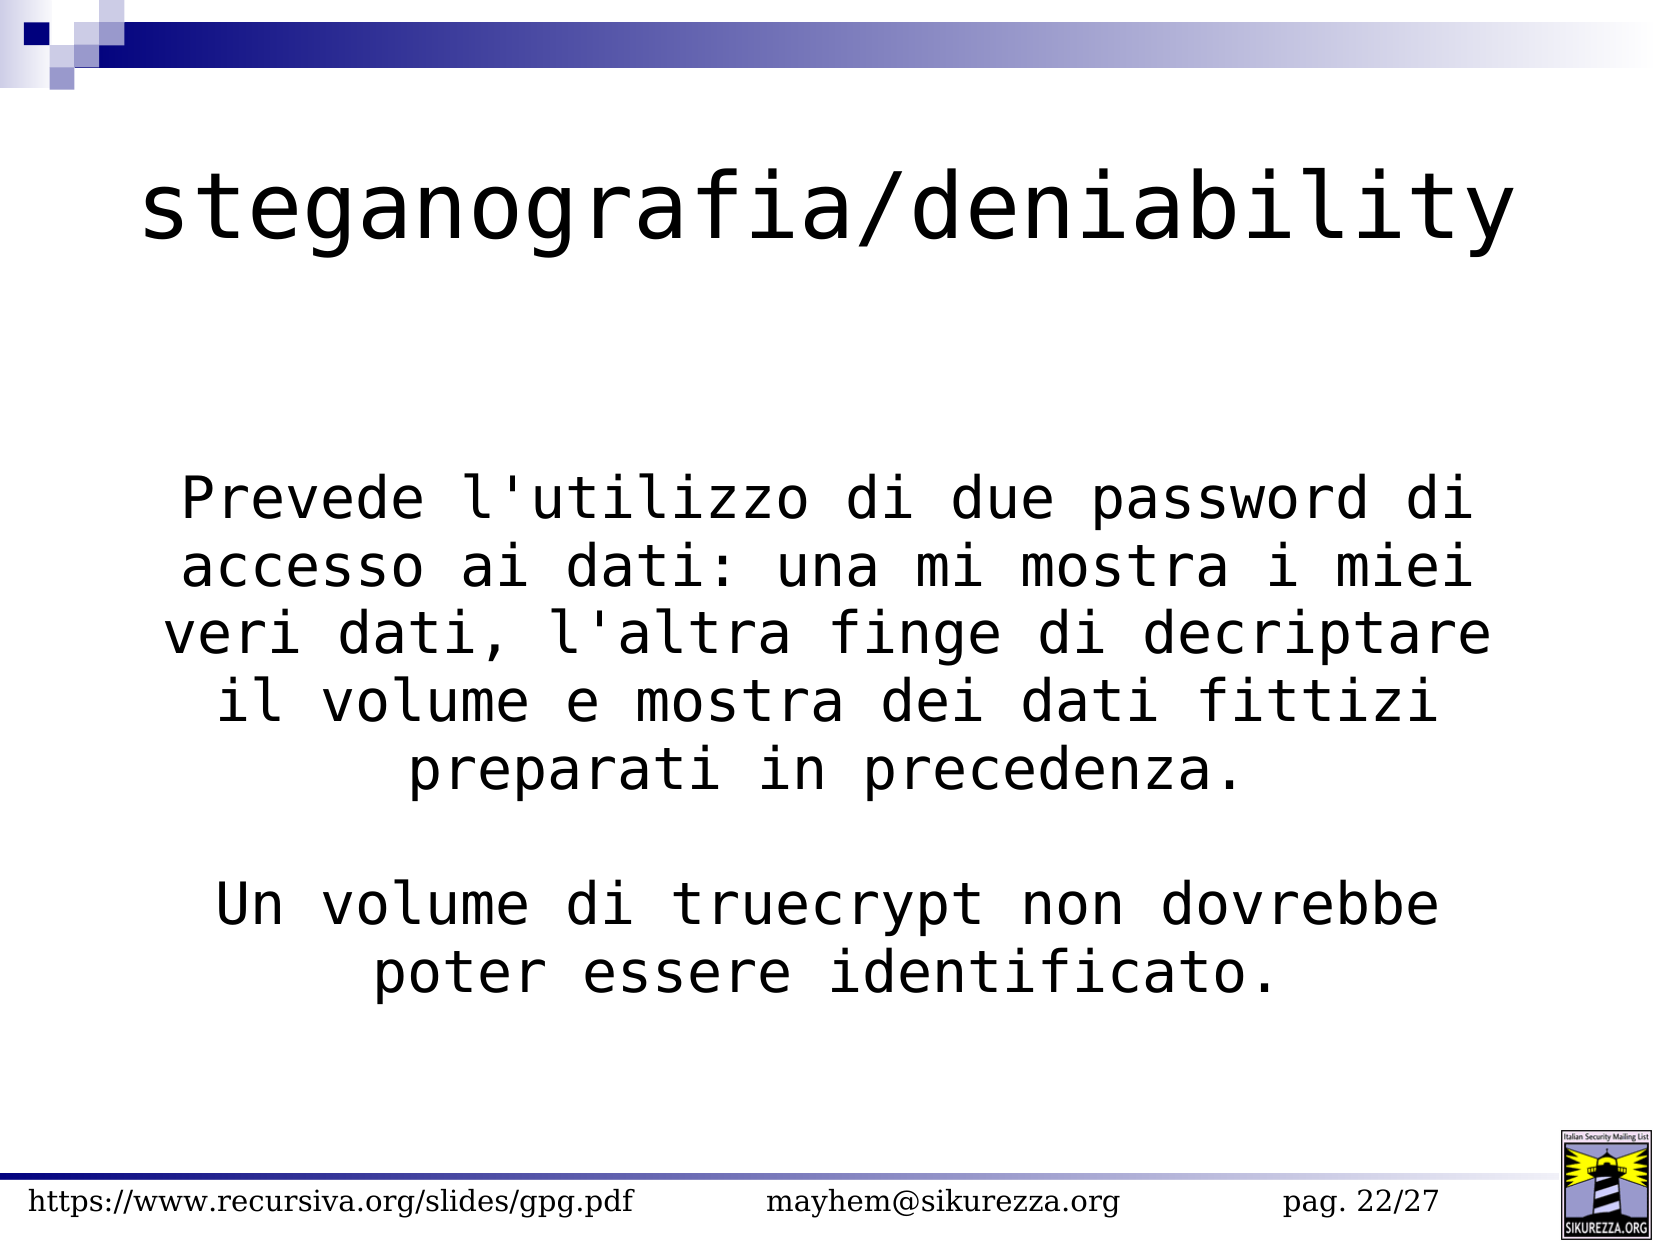

# steganografia/deniability
Prevede l'utilizzo di due password di accesso ai dati: una mi mostra i miei veri dati, l'altra finge di decriptare il volume e mostra dei dati fittizi preparati in precedenza.
Un volume di truecrypt non dovrebbe poter essere identificato.